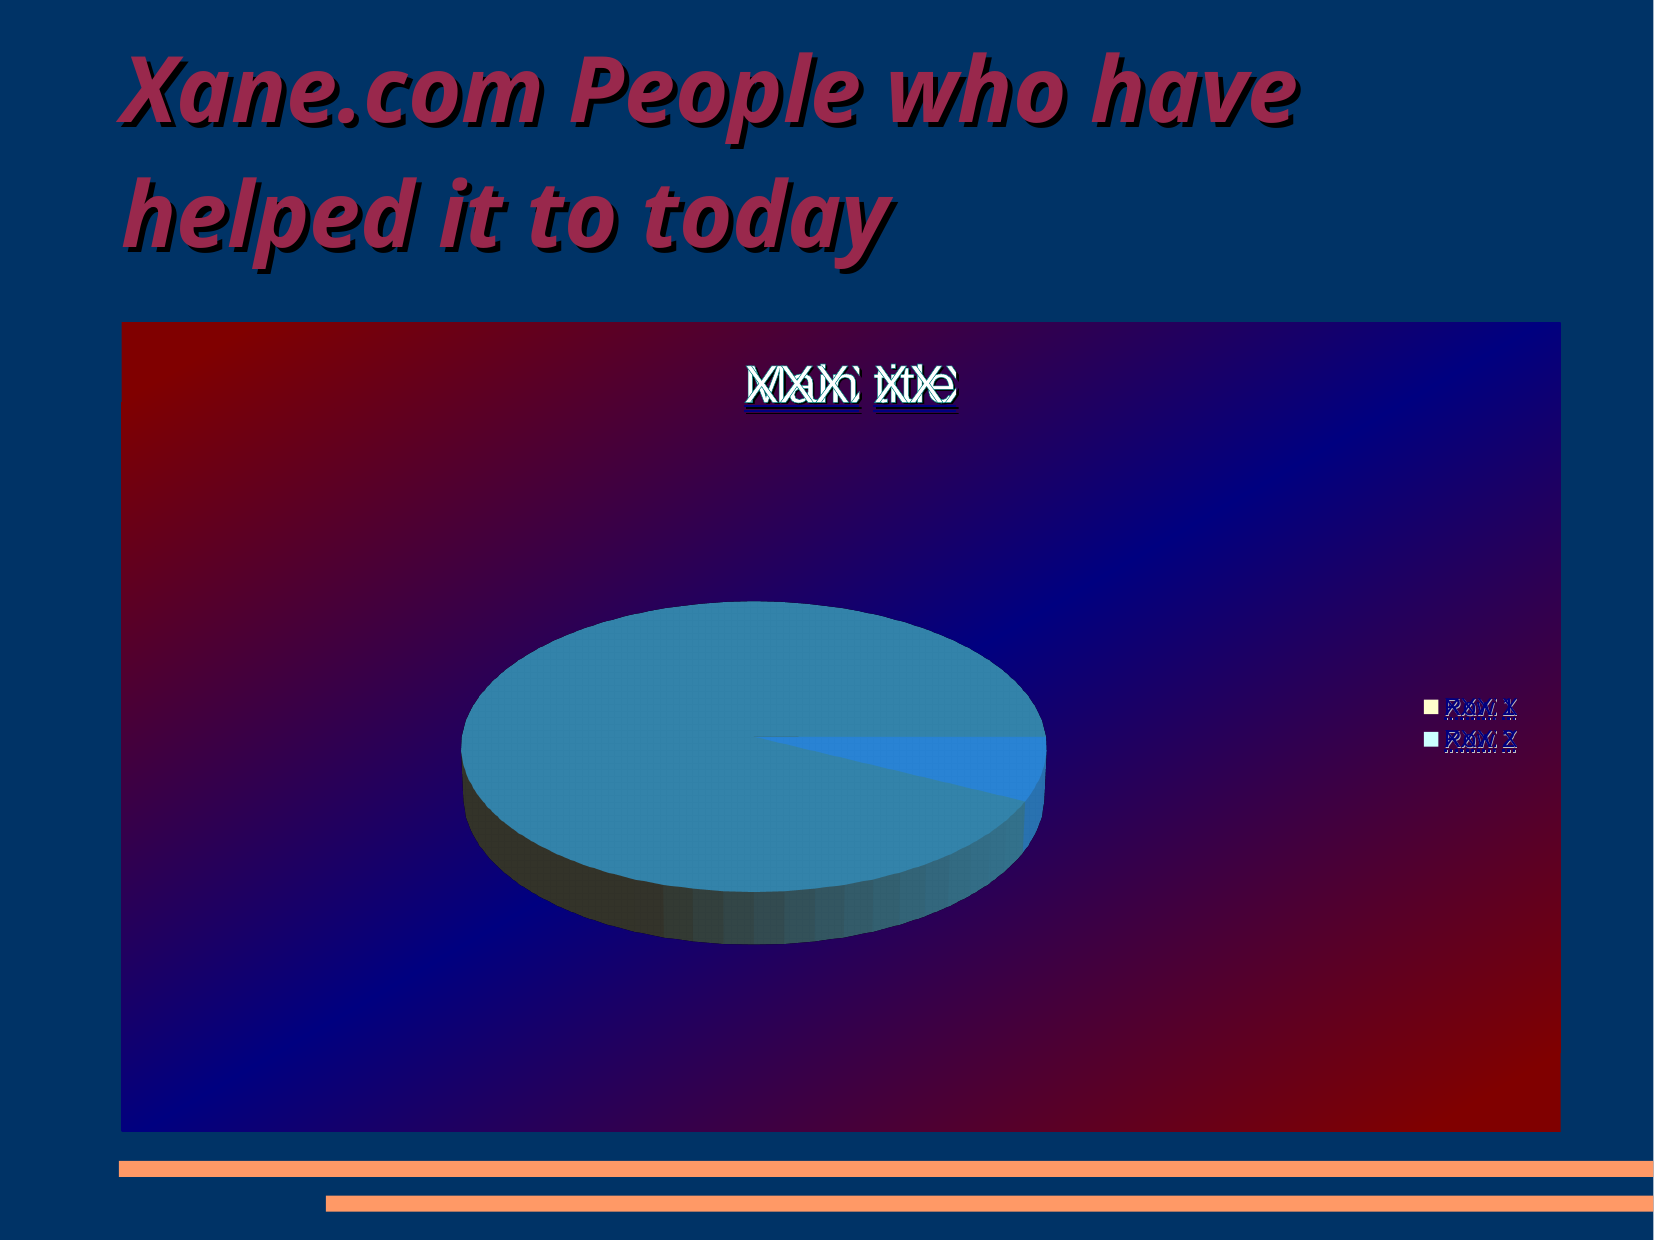

# Xane.com People who have helped it to today
[unsupported chart]